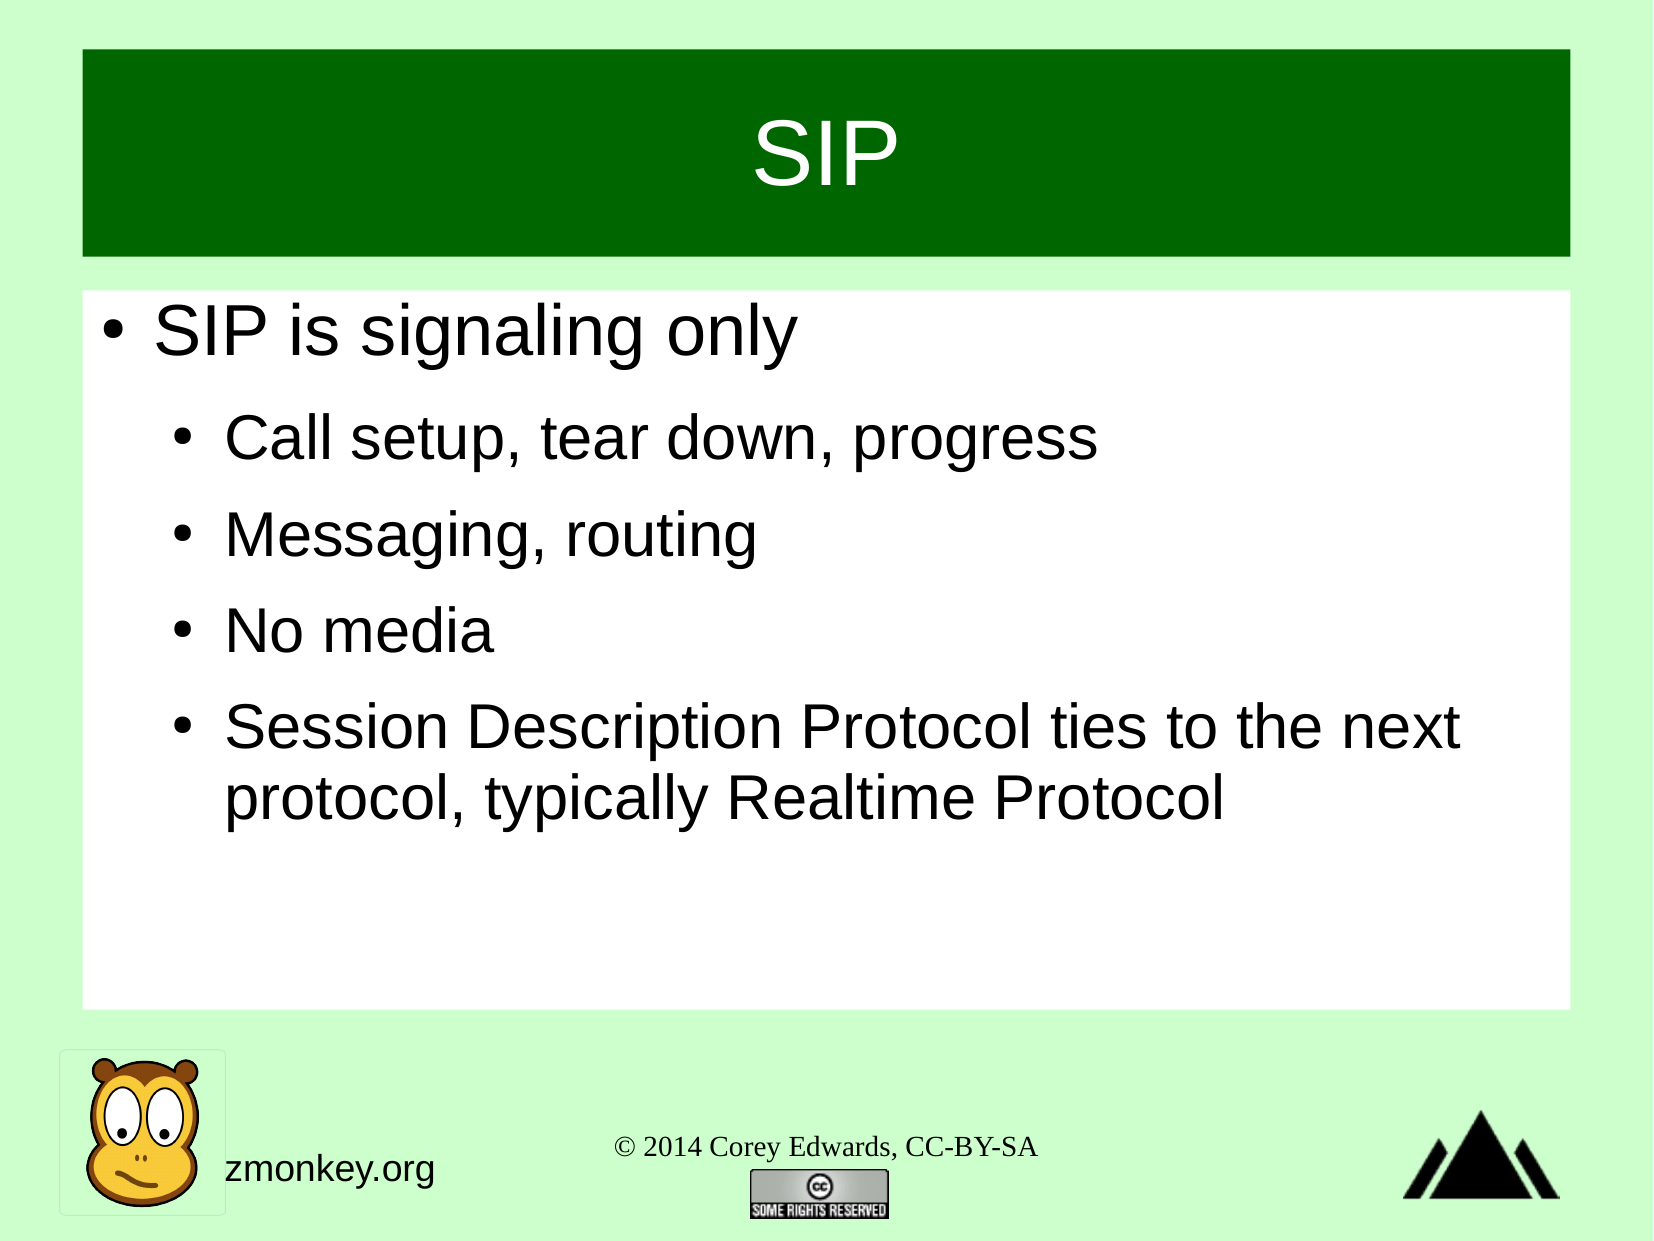

# SIP
SIP is signaling only
Call setup, tear down, progress
Messaging, routing
No media
Session Description Protocol ties to the next protocol, typically Realtime Protocol